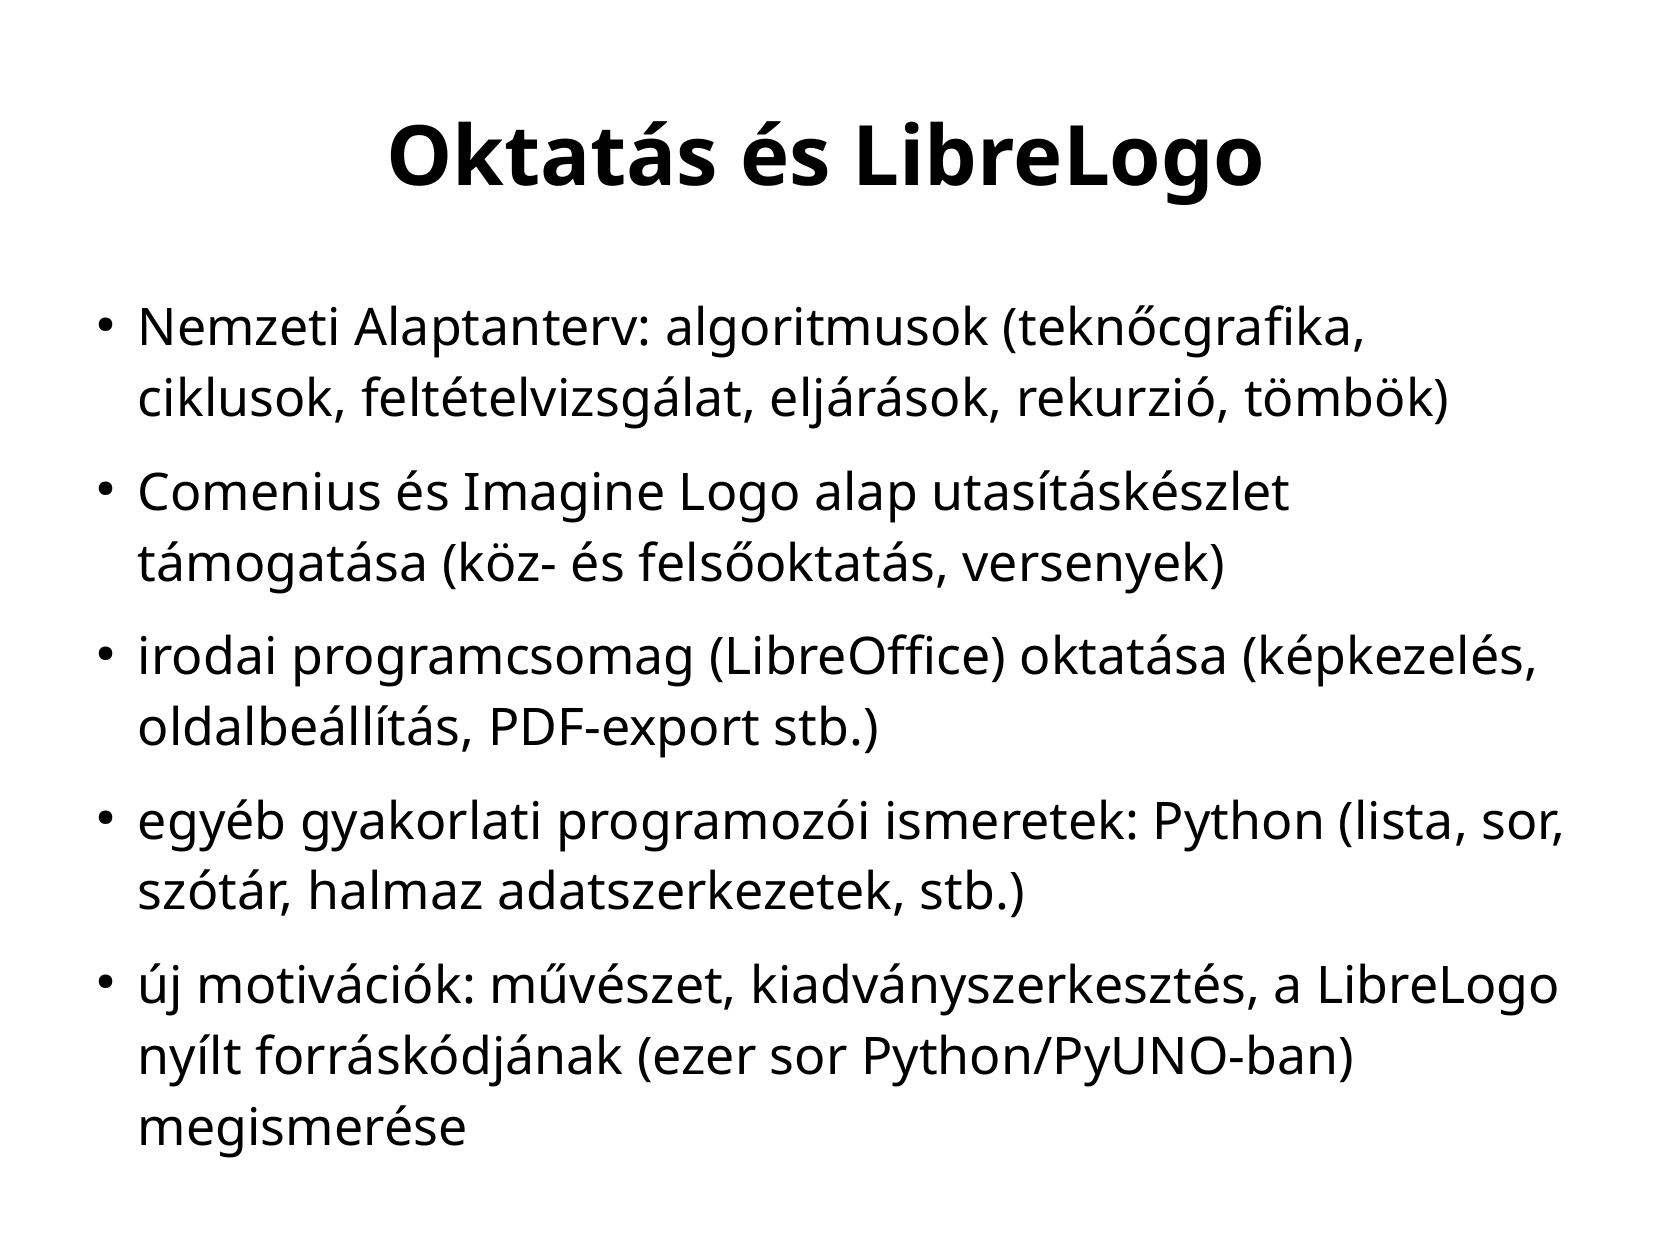

# Oktatás és LibreLogo
Nemzeti Alaptanterv: algoritmusok (teknőcgrafika, ciklusok, feltételvizsgálat, eljárások, rekurzió, tömbök)
Comenius és Imagine Logo alap utasításkészlet támogatása (köz- és felsőoktatás, versenyek)
irodai programcsomag (LibreOffice) oktatása (képkezelés, oldalbeállítás, PDF-export stb.)
egyéb gyakorlati programozói ismeretek: Python (lista, sor, szótár, halmaz adatszerkezetek, stb.)
új motivációk: művészet, kiadványszerkesztés, a LibreLogo nyílt forráskódjának (ezer sor Python/PyUNO-ban) megismerése